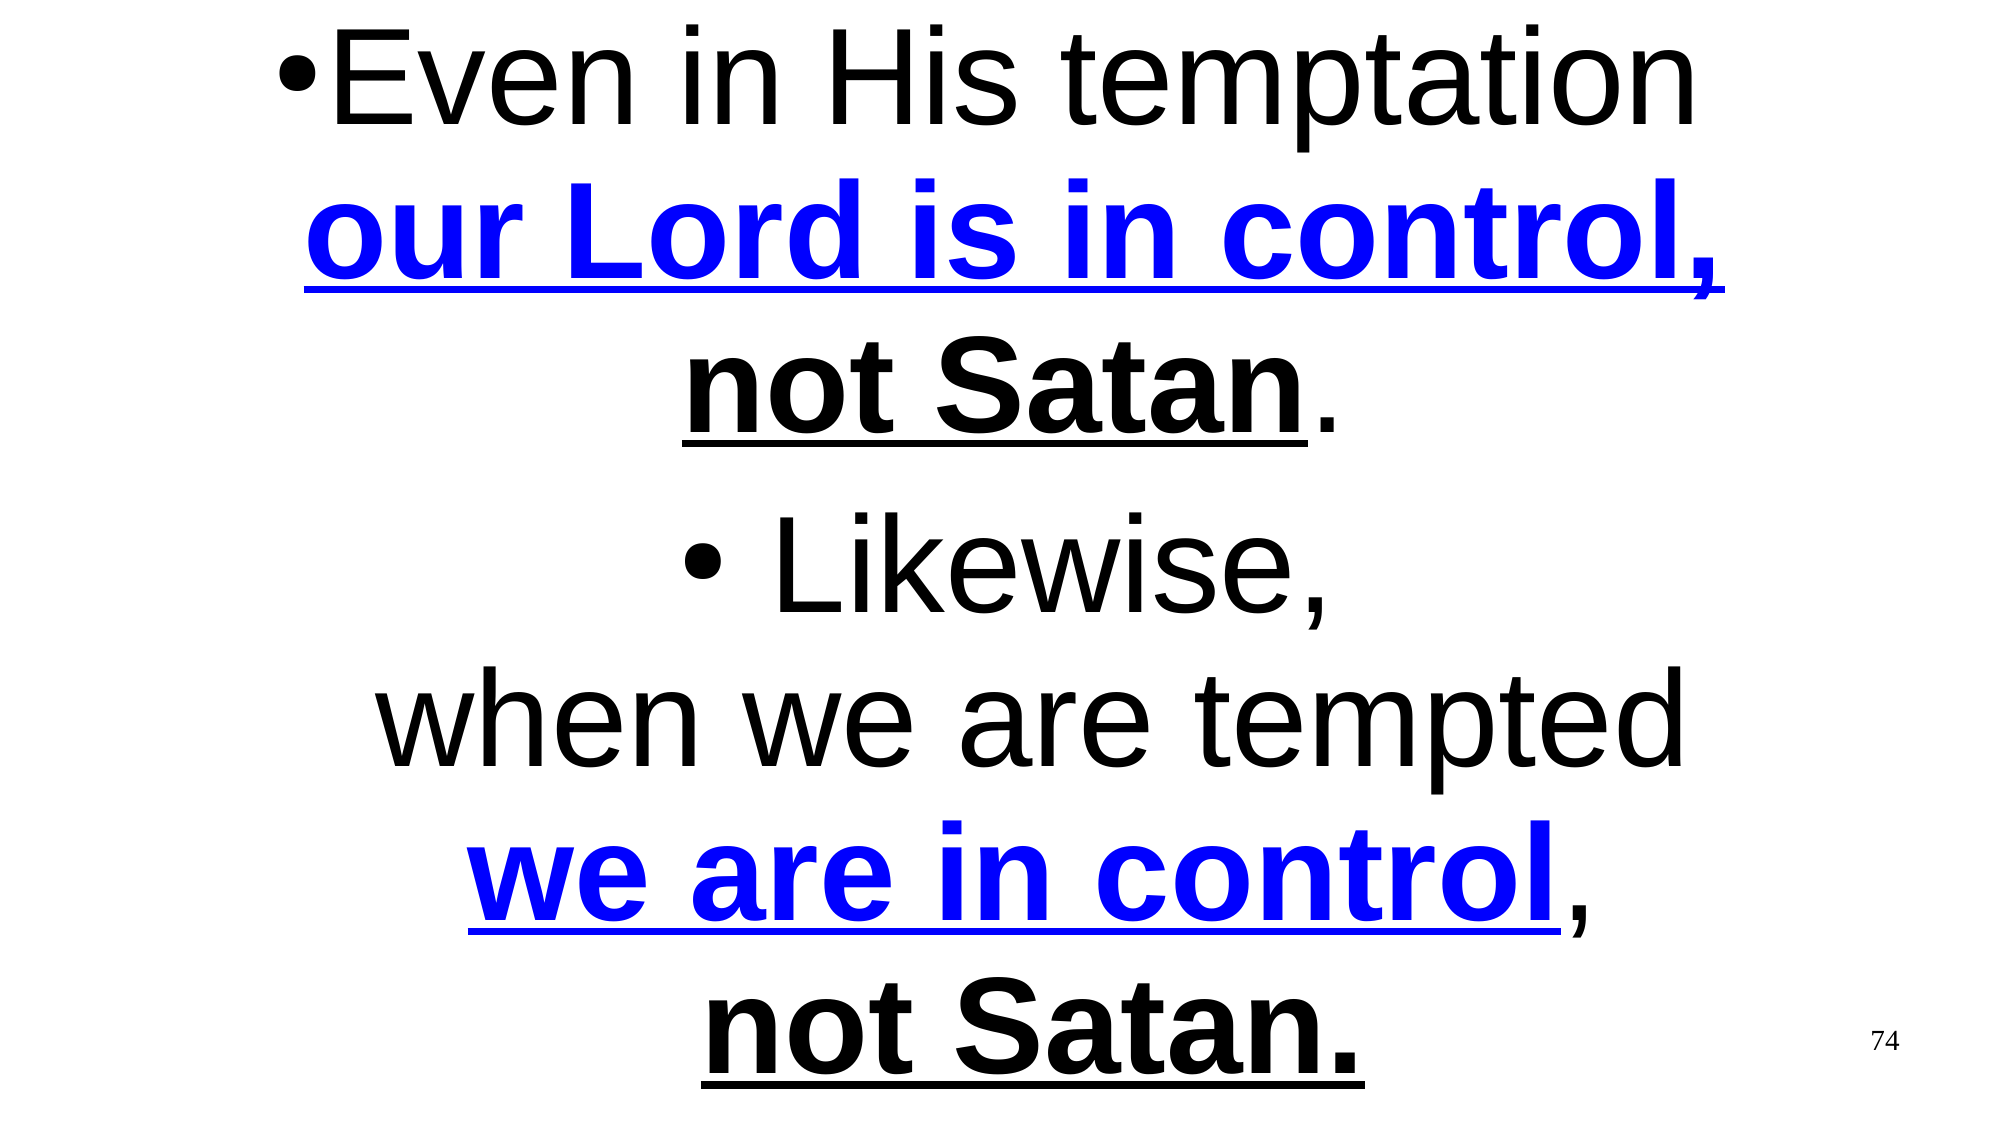

# Even in His temptation our Lord is in control, not Satan.
 Likewise,
when we are tempted
we are in control,
not Satan.
74